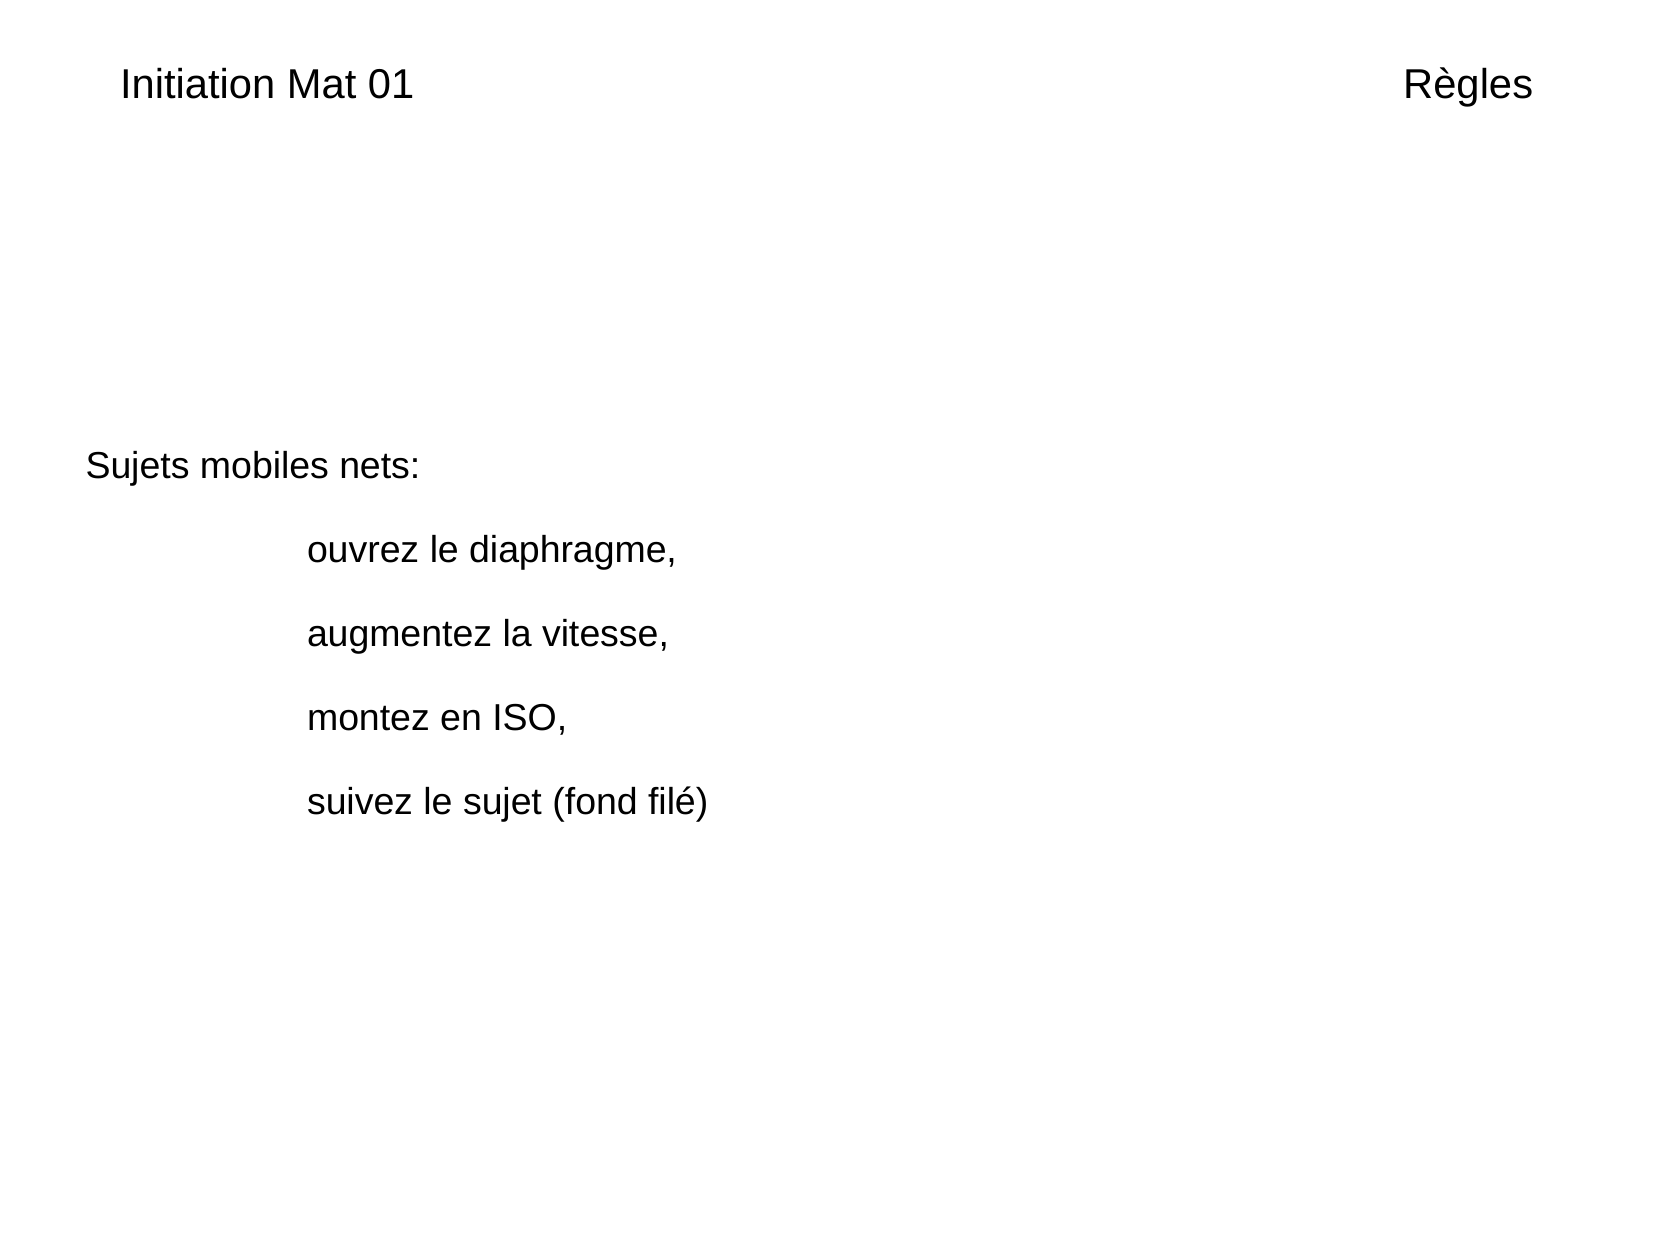

# Initiation Mat 01 Règles
Sujets mobiles nets:
			ouvrez le diaphragme,
			augmentez la vitesse,
			montez en ISO,
			suivez le sujet (fond filé)